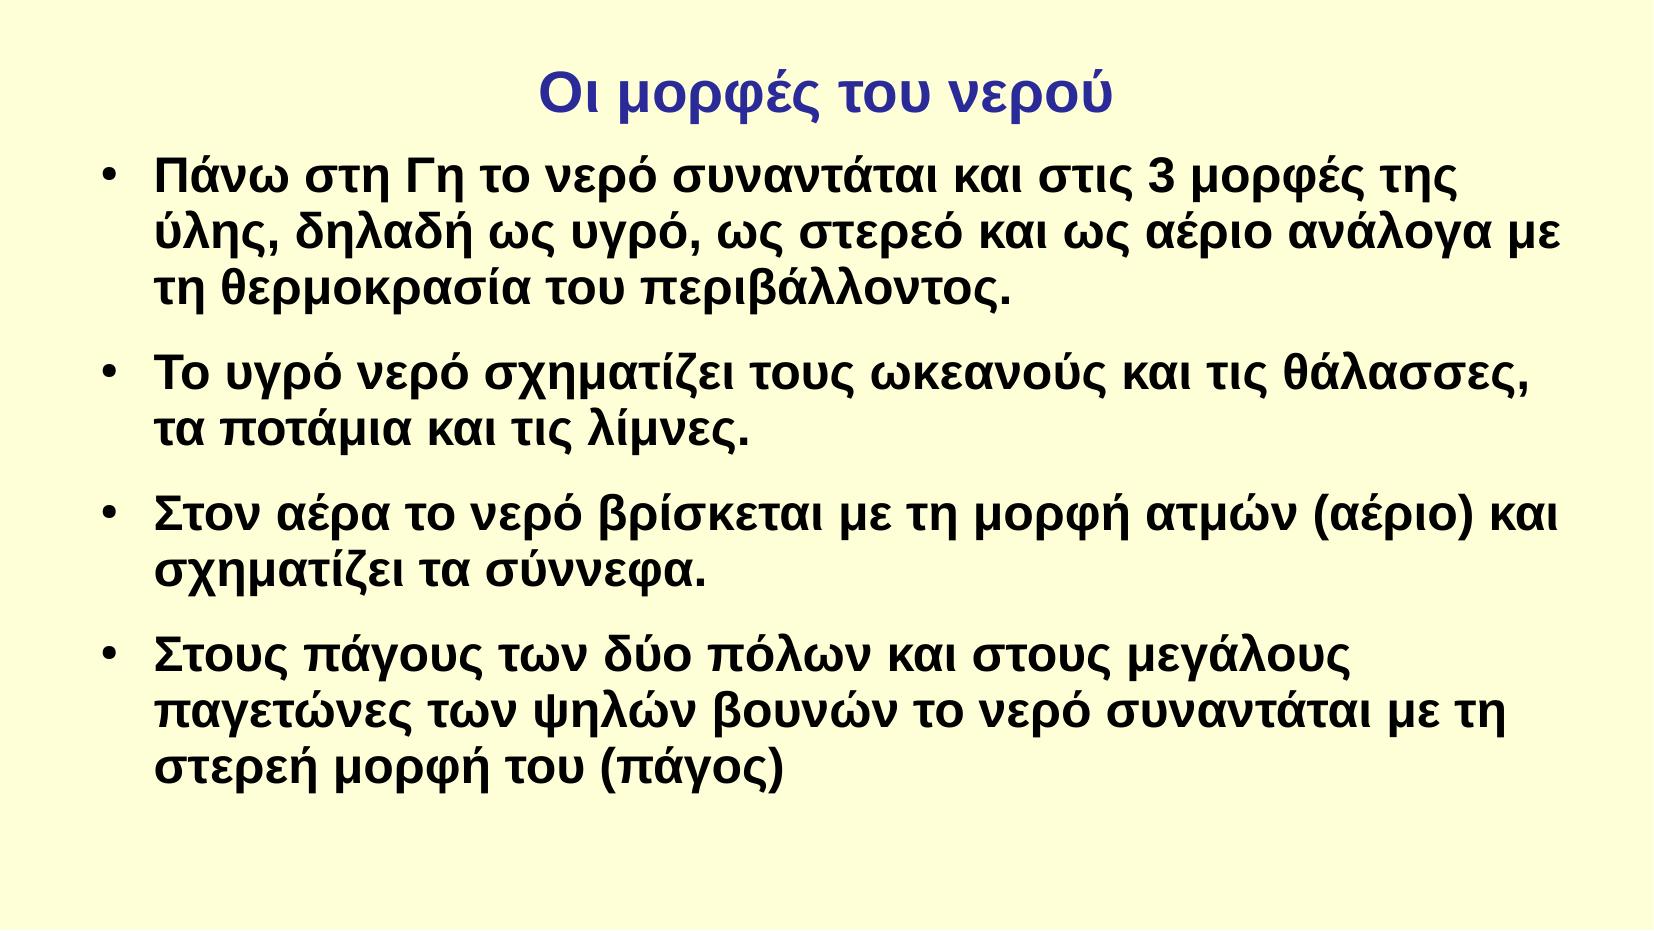

# Οι μορφές του νερού
Πάνω στη Γη το νερό συναντάται και στις 3 μορφές της ύλης, δηλαδή ως υγρό, ως στερεό και ως αέριο ανάλογα με τη θερμοκρασία του περιβάλλοντος.
Το υγρό νερό σχηματίζει τους ωκεανούς και τις θάλασσες, τα ποτάμια και τις λίμνες.
Στον αέρα το νερό βρίσκεται με τη μορφή ατμών (αέριο) και σχηματίζει τα σύννεφα.
Στους πάγους των δύο πόλων και στους μεγάλους παγετώνες των ψηλών βουνών το νερό συναντάται με τη στερεή μορφή του (πάγος)